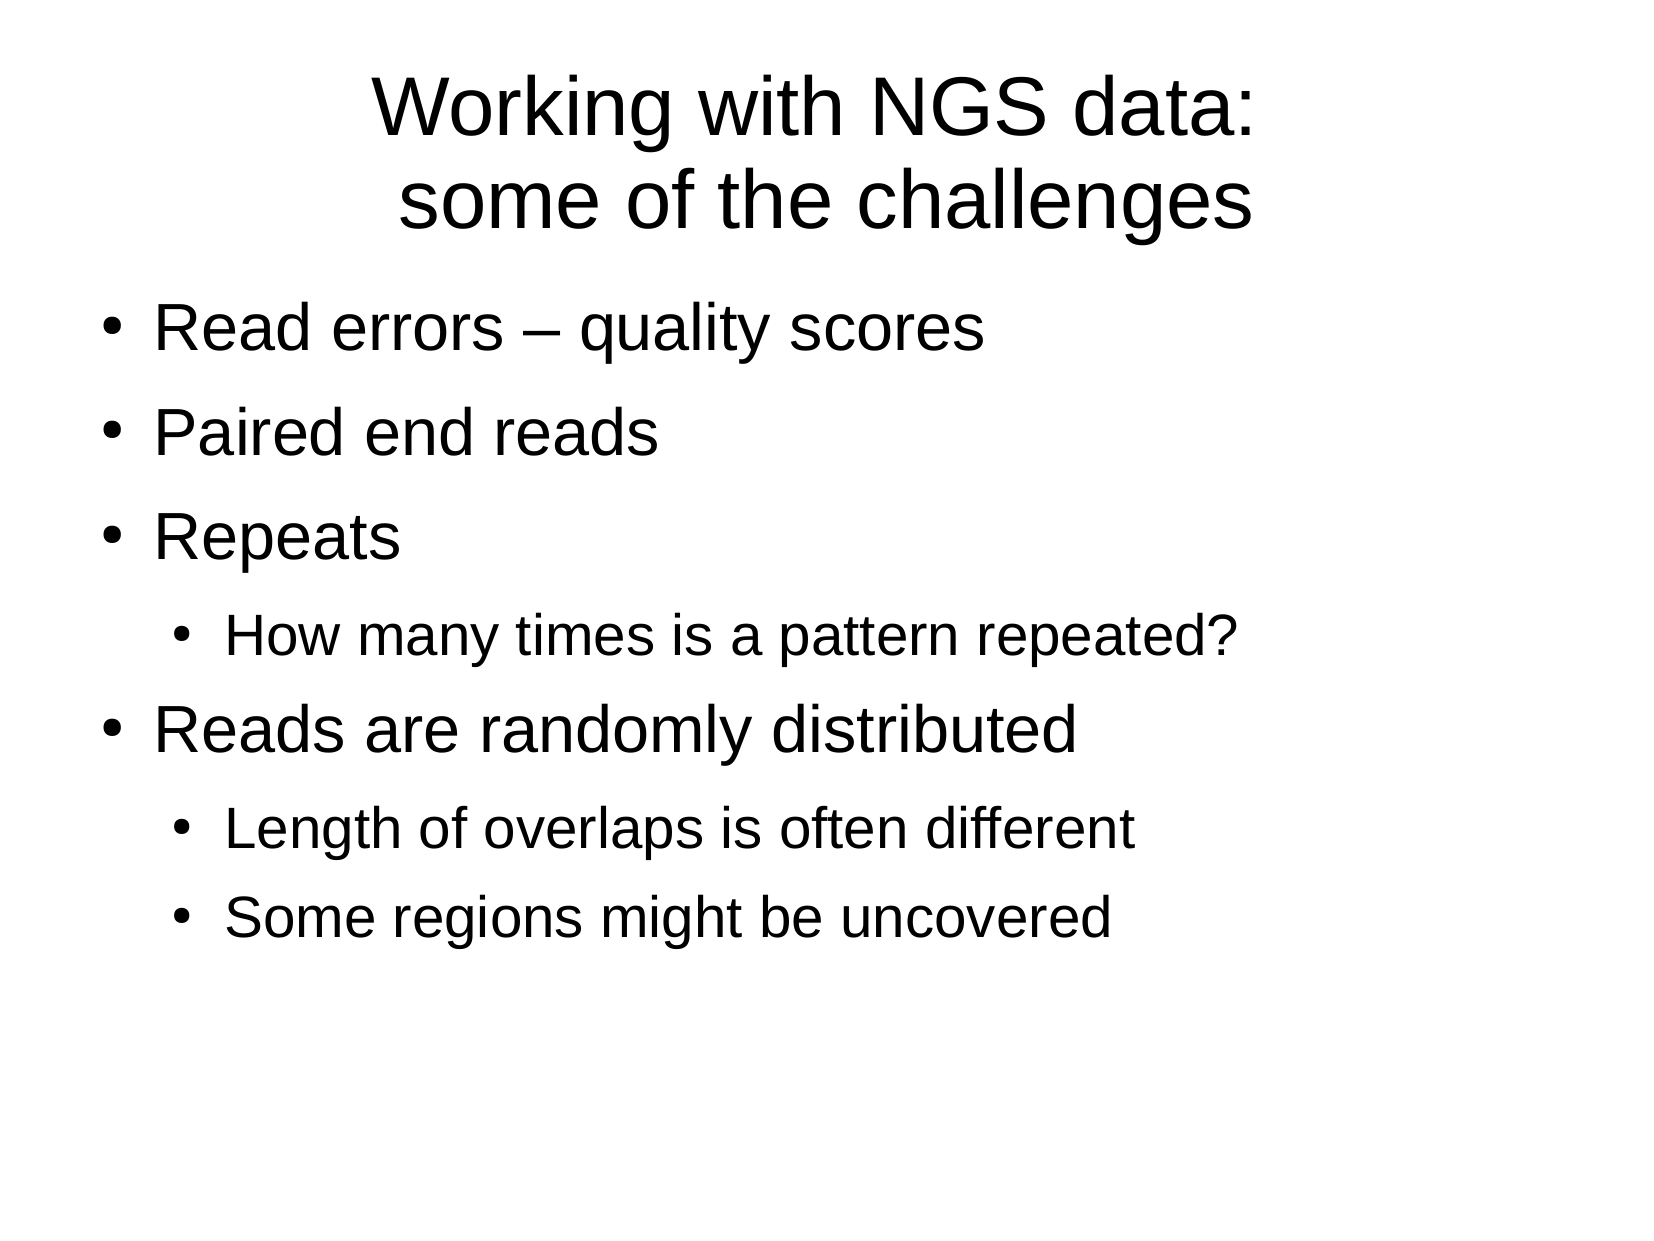

# Working with NGS data: some of the challenges
Read errors – quality scores
Paired end reads
Repeats
How many times is a pattern repeated?
Reads are randomly distributed
Length of overlaps is often different
Some regions might be uncovered